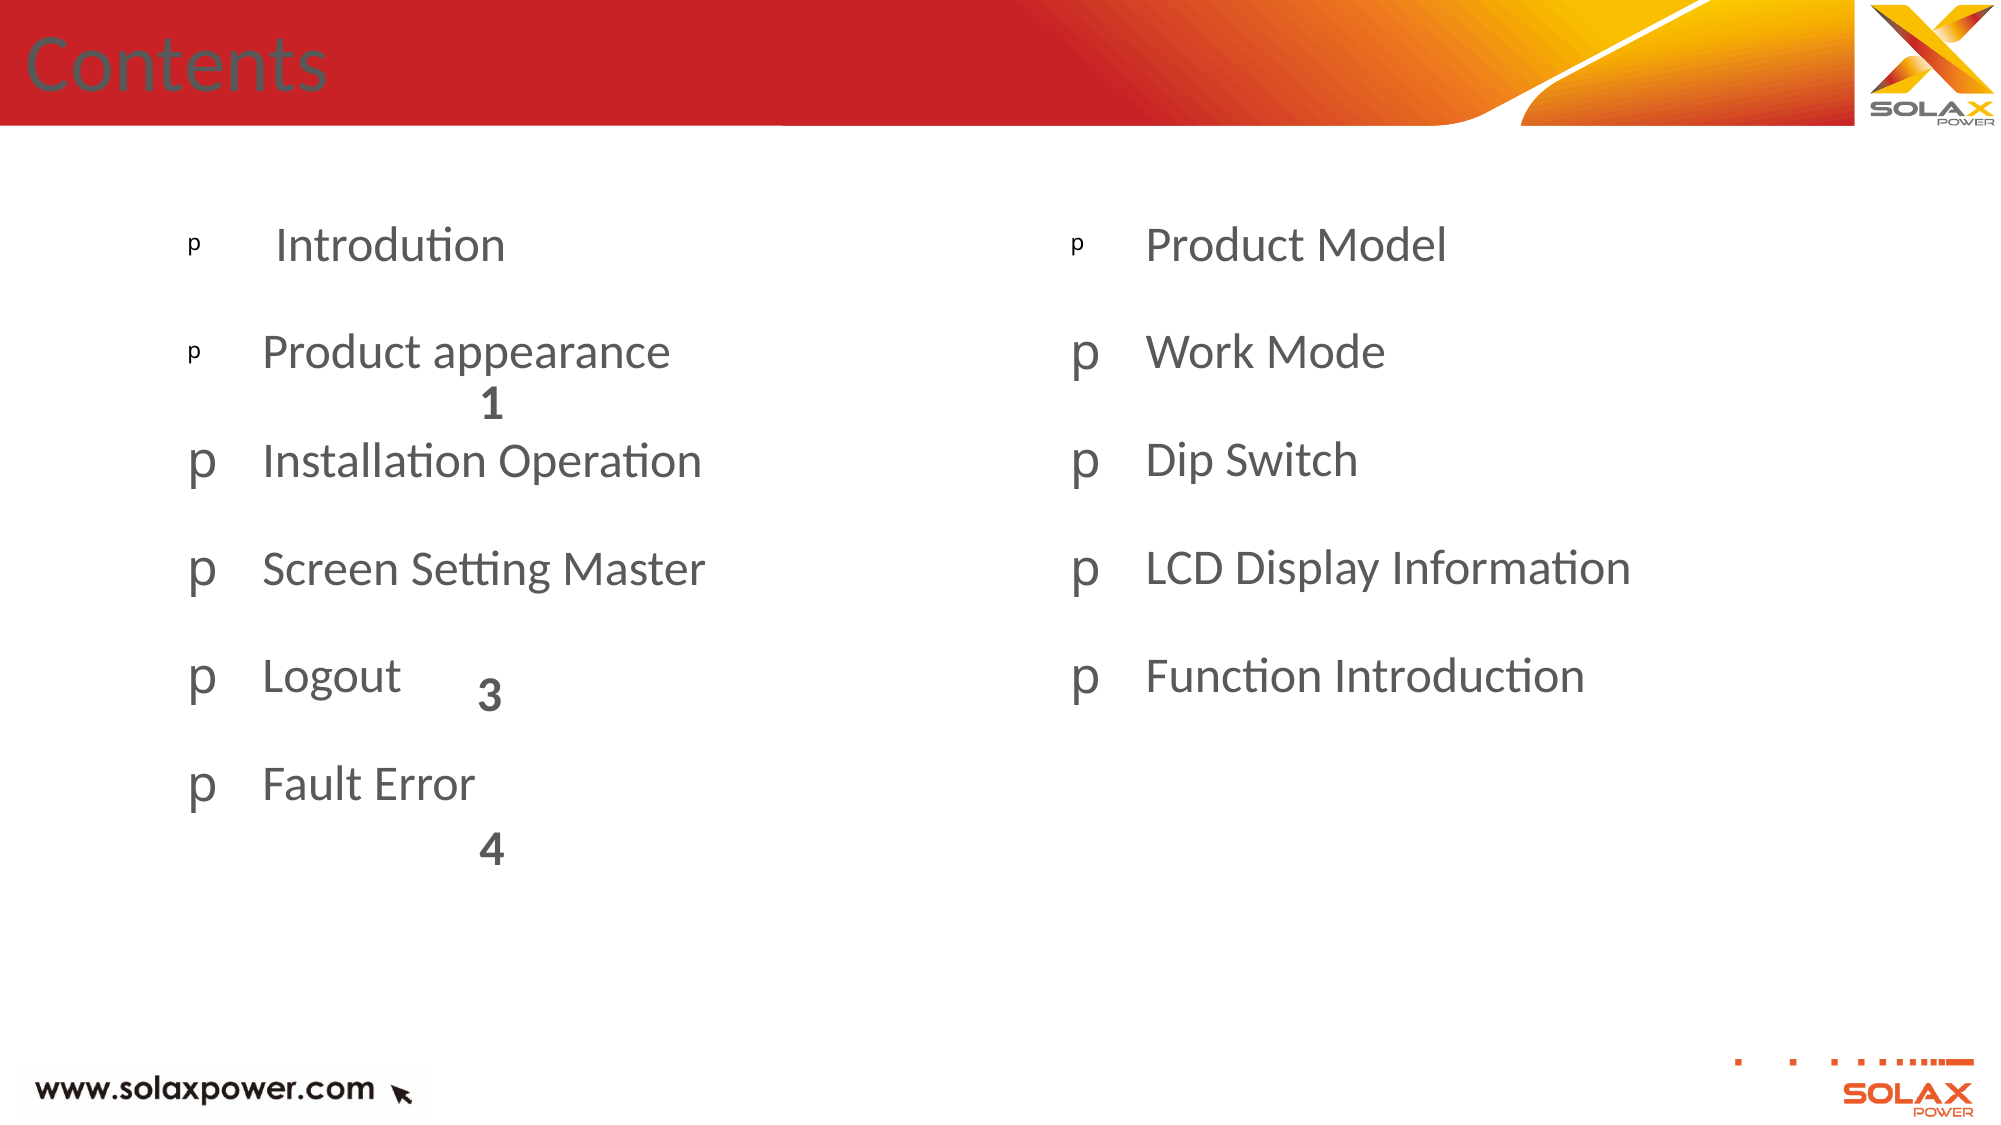

Contents
 Introdution
Product appearance
Installation Operation
Screen Setting Master
Logout
Fault Error
Product Model
Work Mode
Dip Switch
LCD Display Information
Function Introduction
1
3
4